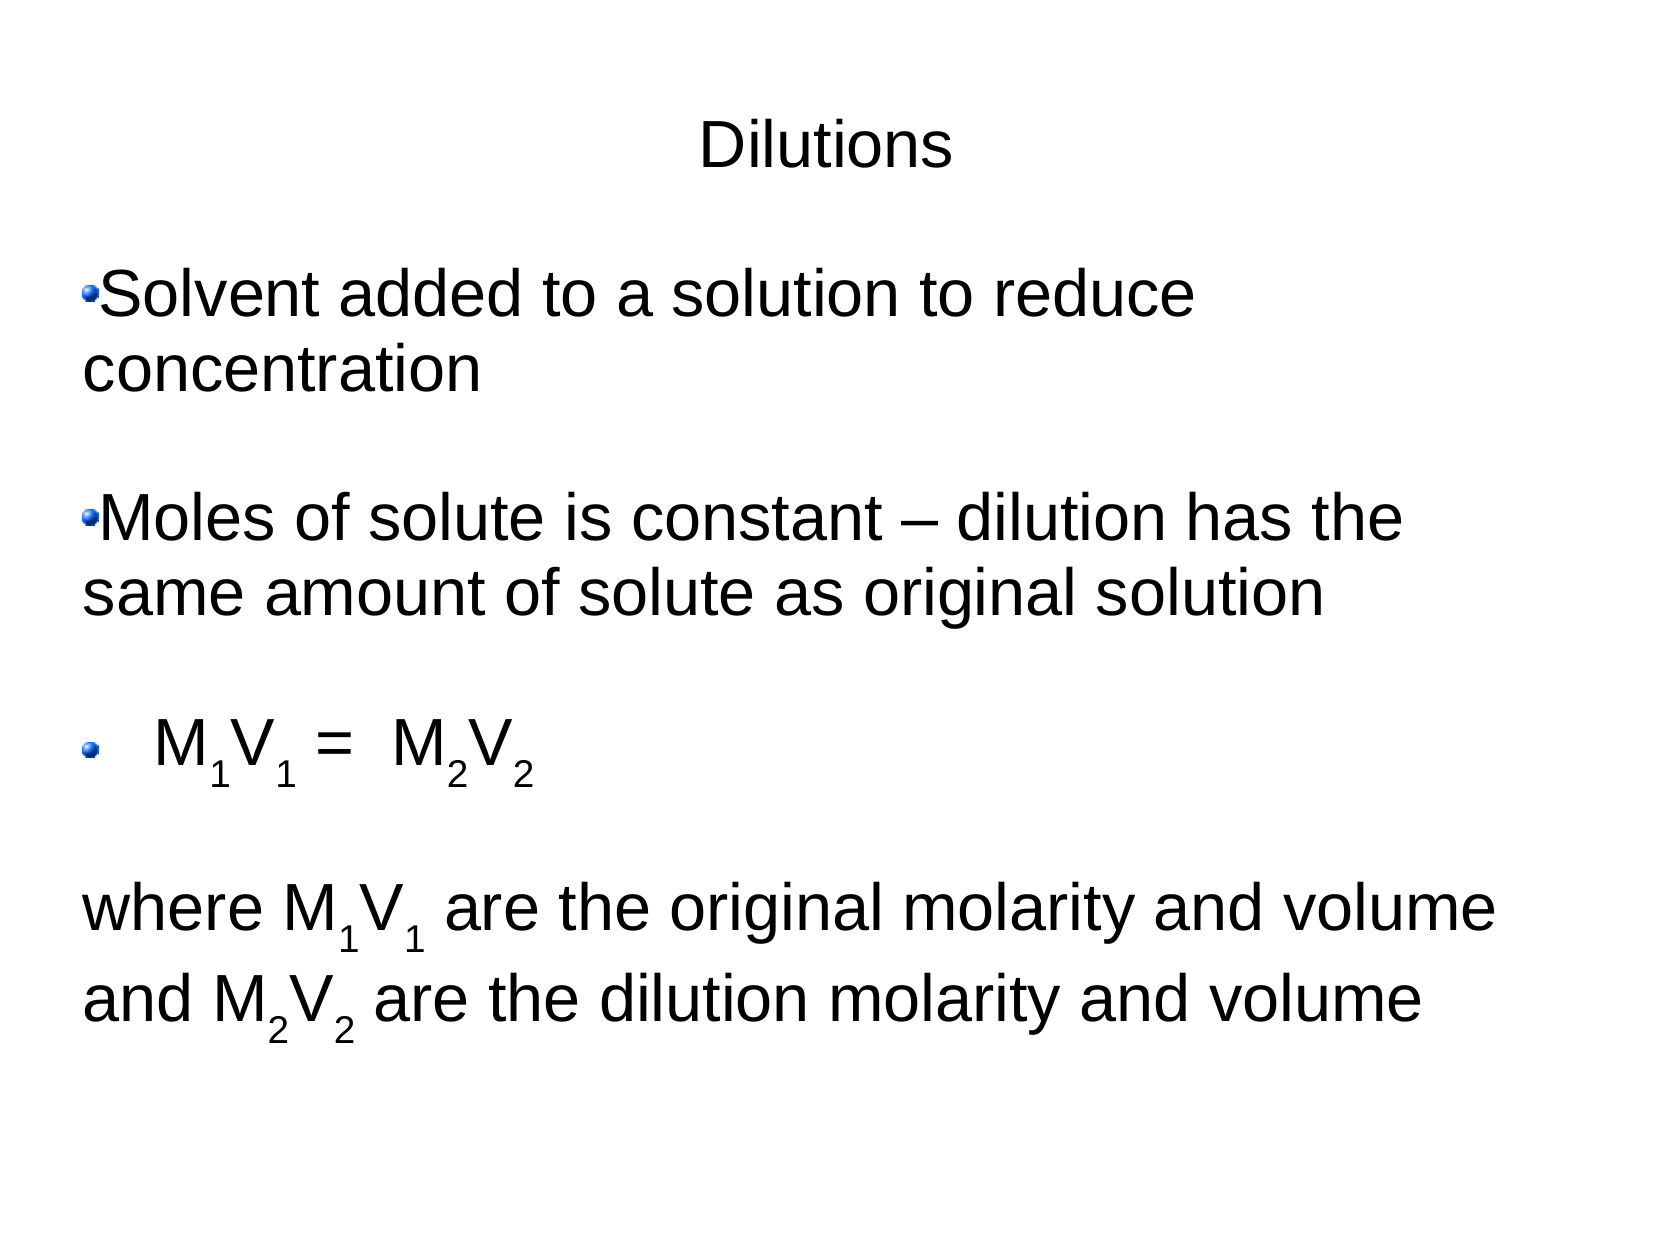

# Dilutions
Solvent added to a solution to reduce concentration
Moles of solute is constant – dilution has the same amount of solute as original solution
 M1V1 = M2V2
where M1V1 are the original molarity and volume
and M2V2 are the dilution molarity and volume